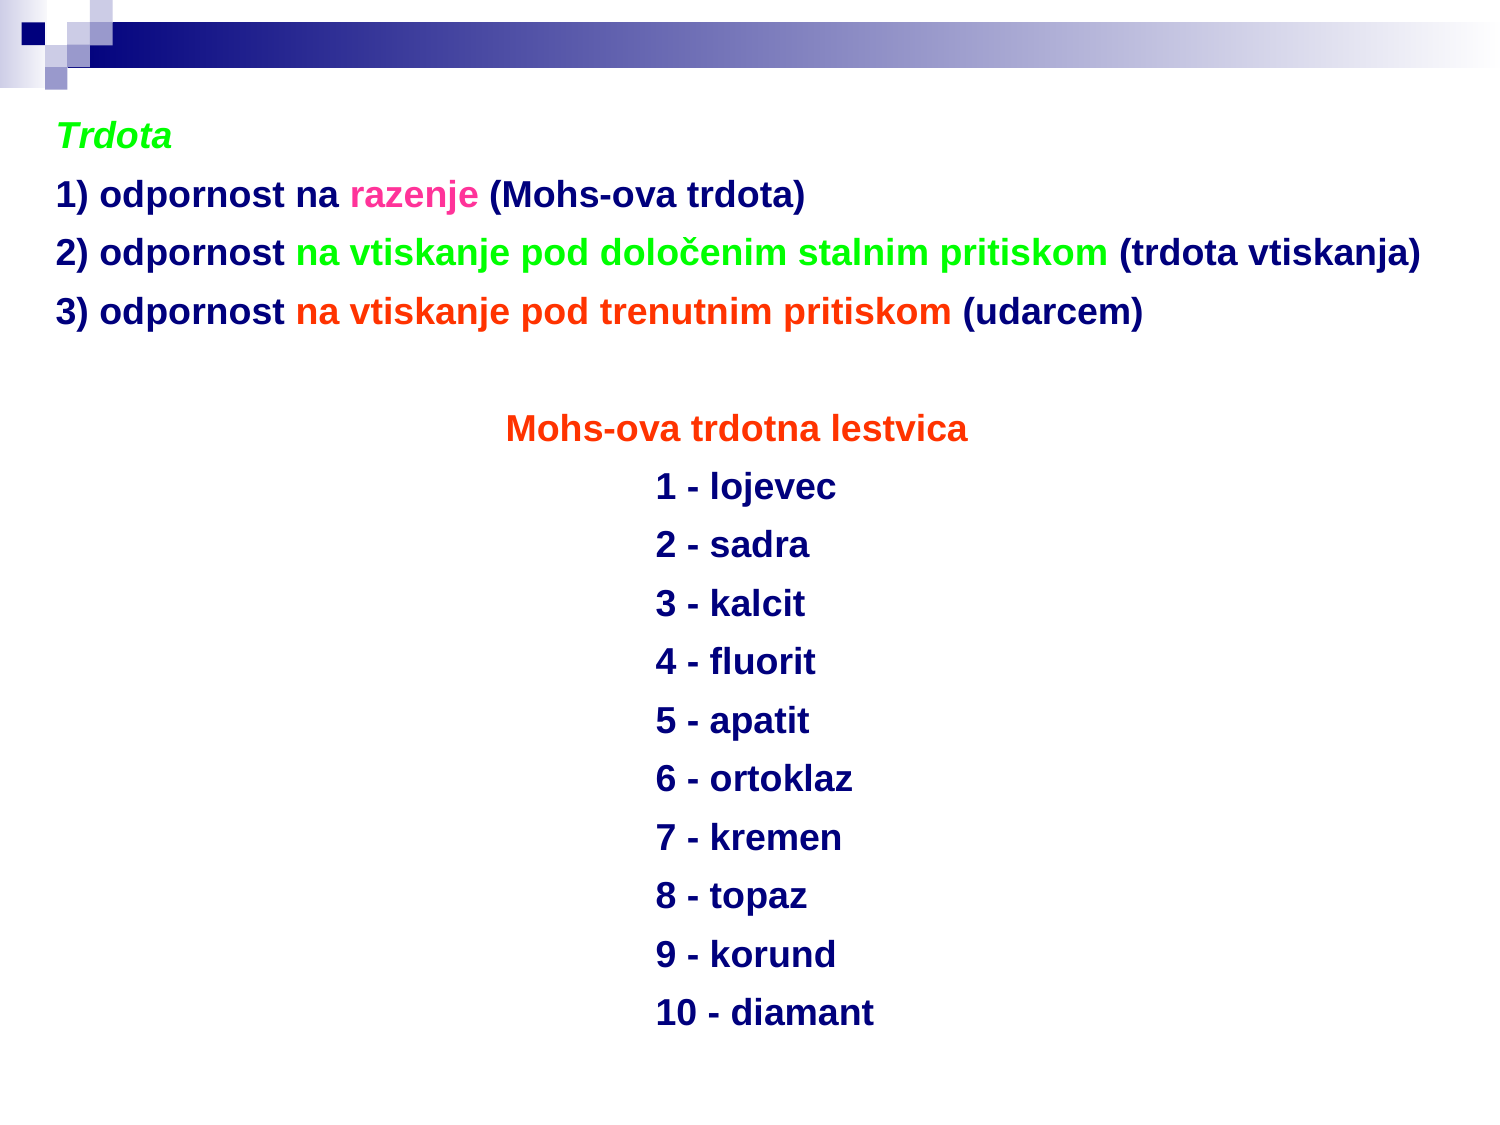

Trdota
1) odpornost na razenje (Mohs-ova trdota)
2) odpornost na vtiskanje pod določenim stalnim pritiskom (trdota vtiskanja)
3) odpornost na vtiskanje pod trenutnim pritiskom (udarcem)
			Mohs-ova trdotna lestvica
				1 - lojevec
				2 - sadra
				3 - kalcit
				4 - fluorit
				5 - apatit
				6 - ortoklaz
				7 - kremen
				8 - topaz
				9 - korund
				10 - diamant